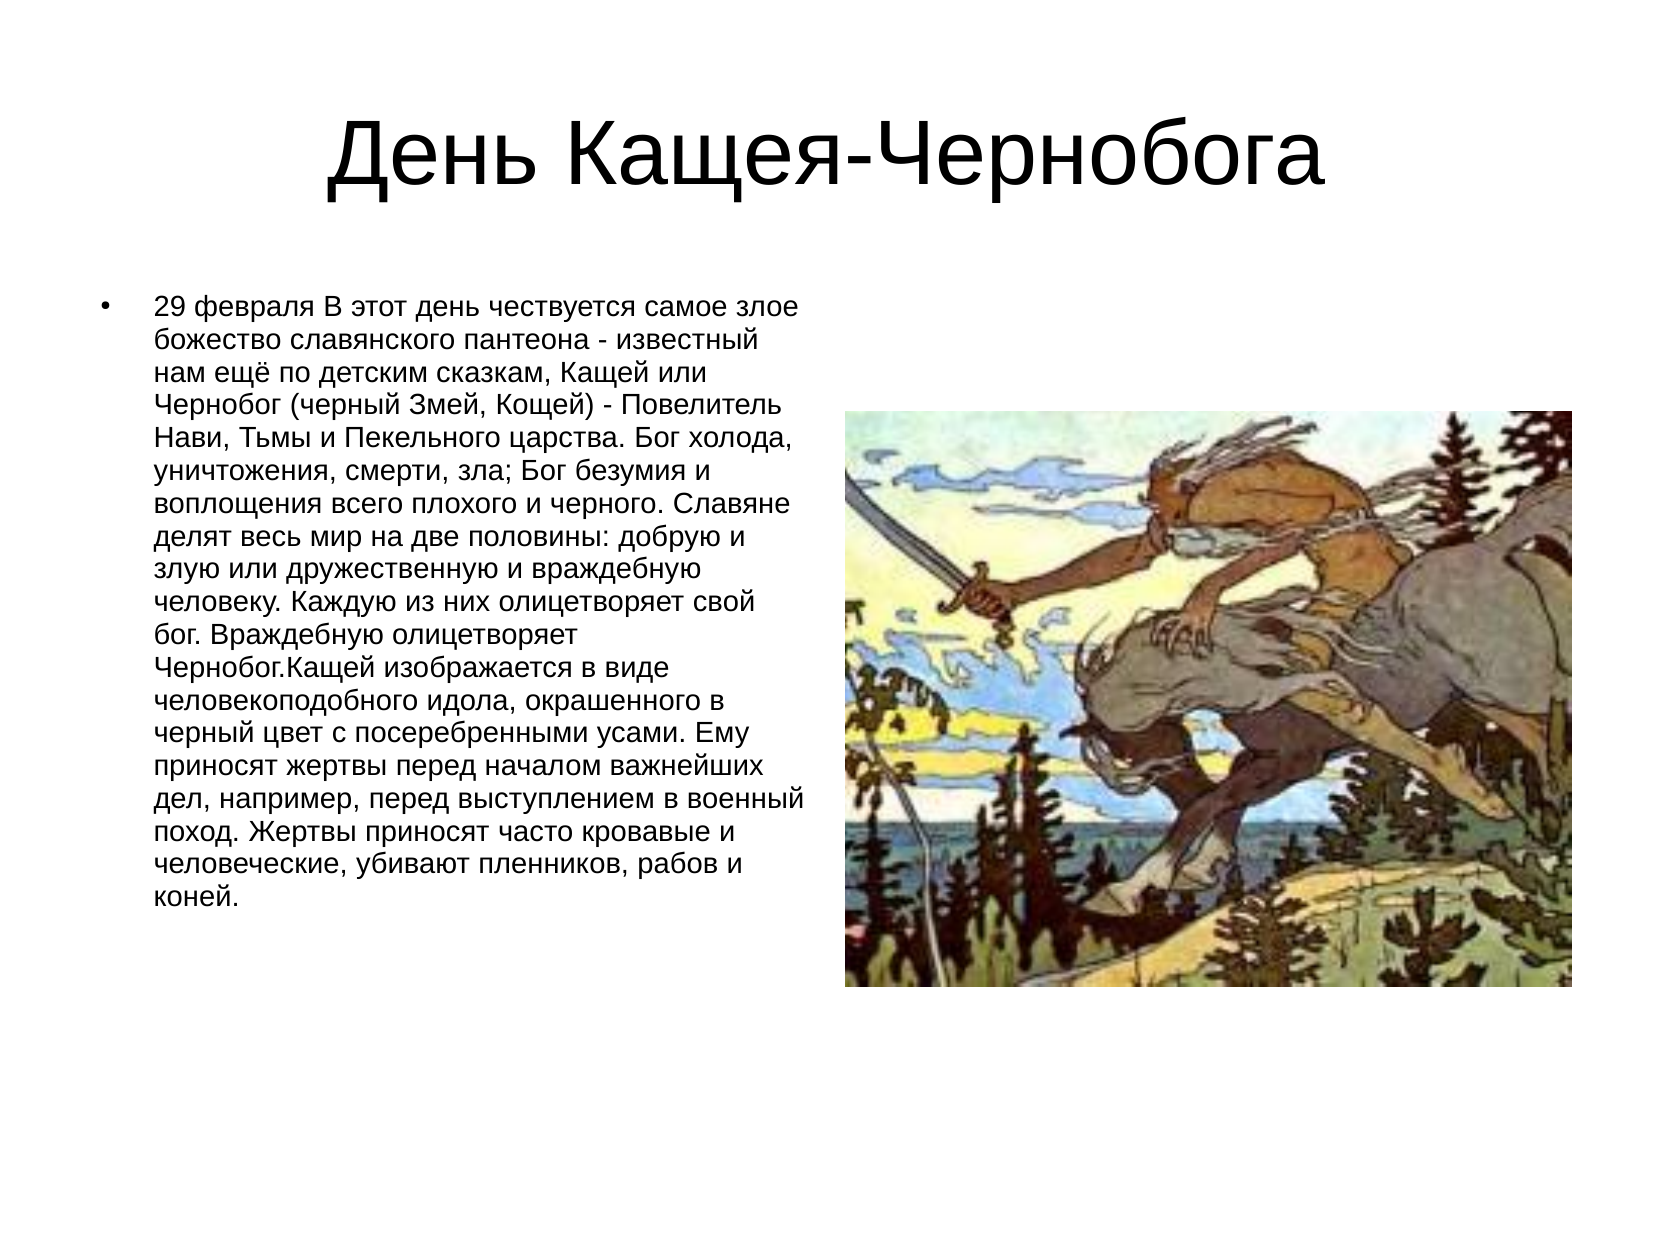

# День Кащея-Чернобога
29 февраля В этот день чествуется самое злое божество славянского пантеона - известный нам ещё по детским сказкам, Кащей или Чернобог (черный Змей, Кощей) - Повелитель Нави, Тьмы и Пекельного царства. Бог холода, уничтожения, смерти, зла; Бог безумия и воплощения всего плохого и черного. Славяне делят весь мир на две половины: добрую и злую или дружественную и враждебную человеку. Каждую из них олицетворяет свой бог. Враждебную олицетворяет Чернобог.Кащей изображается в виде человекоподобного идола, окрашенного в черный цвет с посеребренными усами. Ему приносят жертвы перед началом важнейших дел, например, перед выступлением в военный поход. Жертвы приносят часто кровавые и человеческие, убивают пленников, рабов и коней.